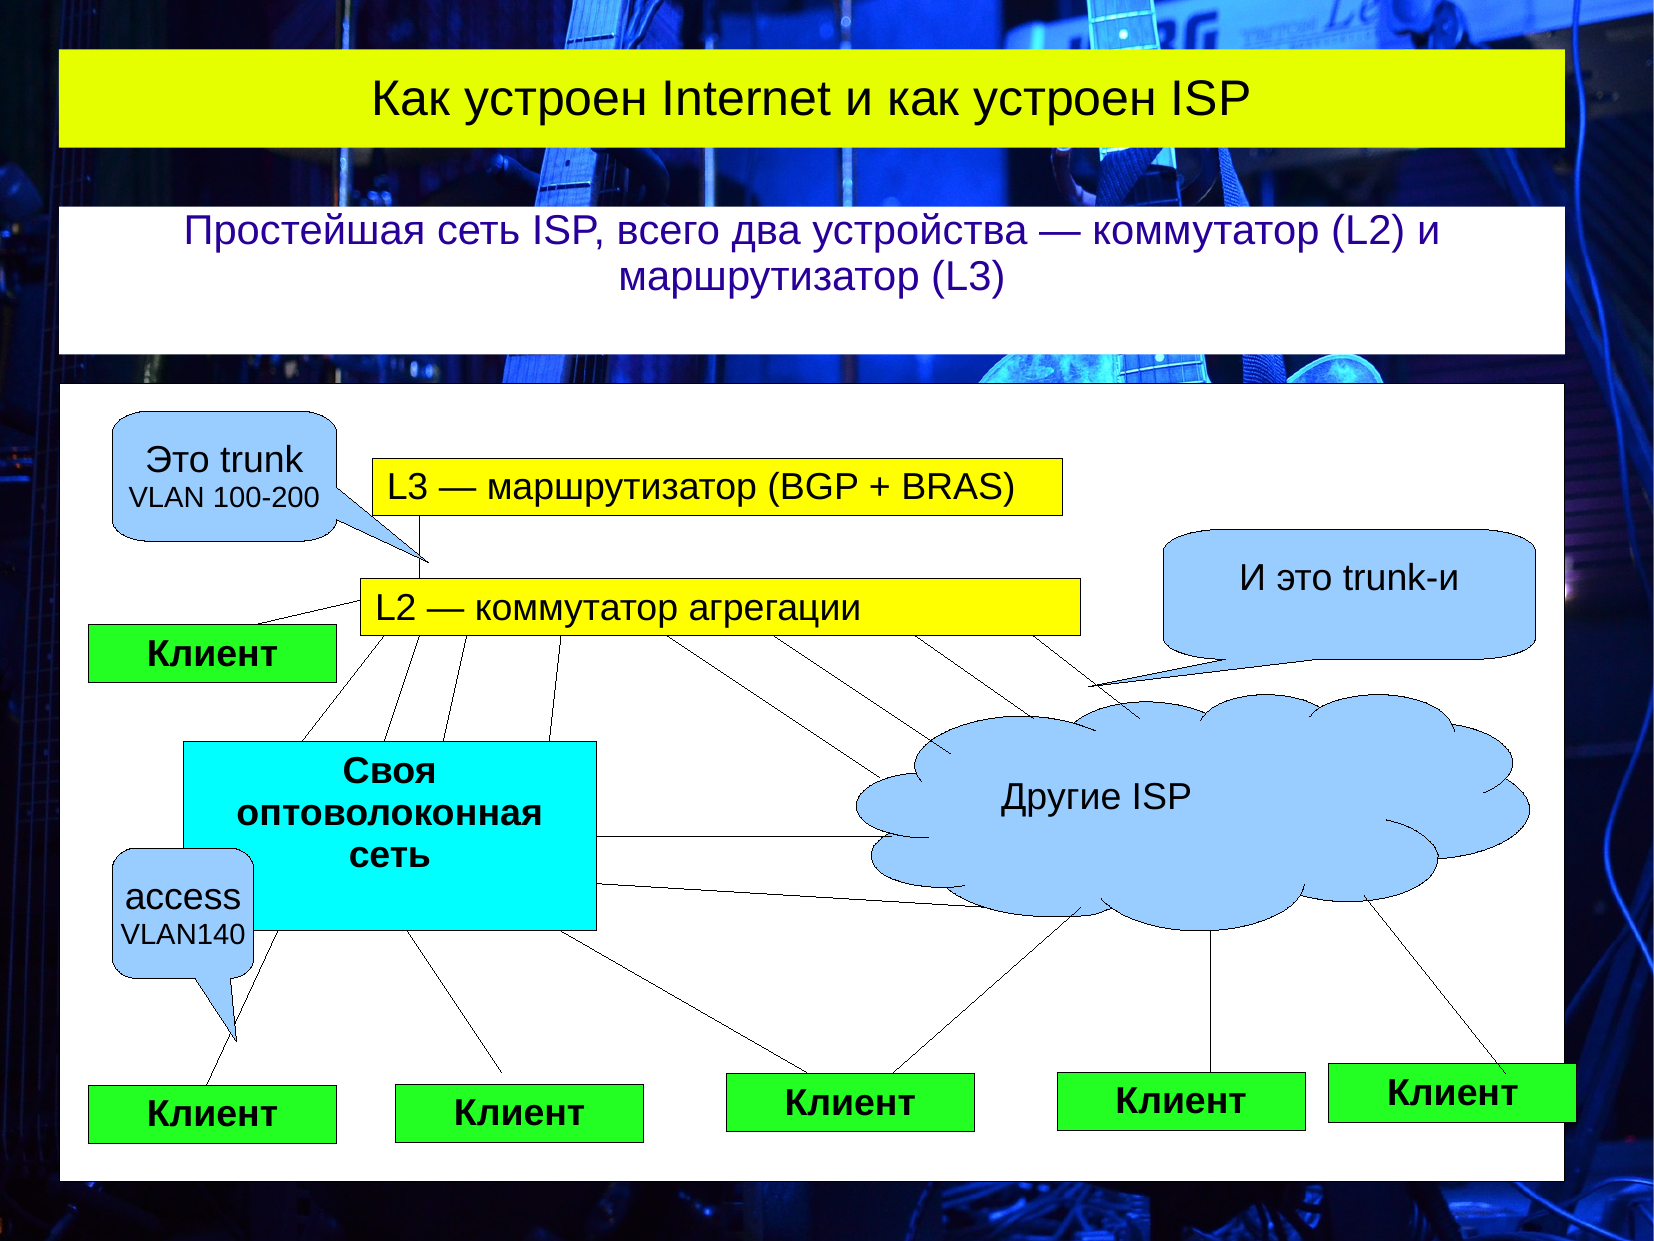

Как устроен Internet и как устроен ISP
# Простейшая сеть ISP, всего два устройства — коммутатор (L2) и маршрутизатор (L3)
Это trunk
VLAN 100-200
L3 — маршрутизатор (BGP + BRAS)
И это trunk-и
L2 — коммутатор агрегации
Клиент
Своя оптоволоконная сеть
Другие ISP
access
VLAN140
Клиент
Клиент
Клиент
Клиент
Клиент